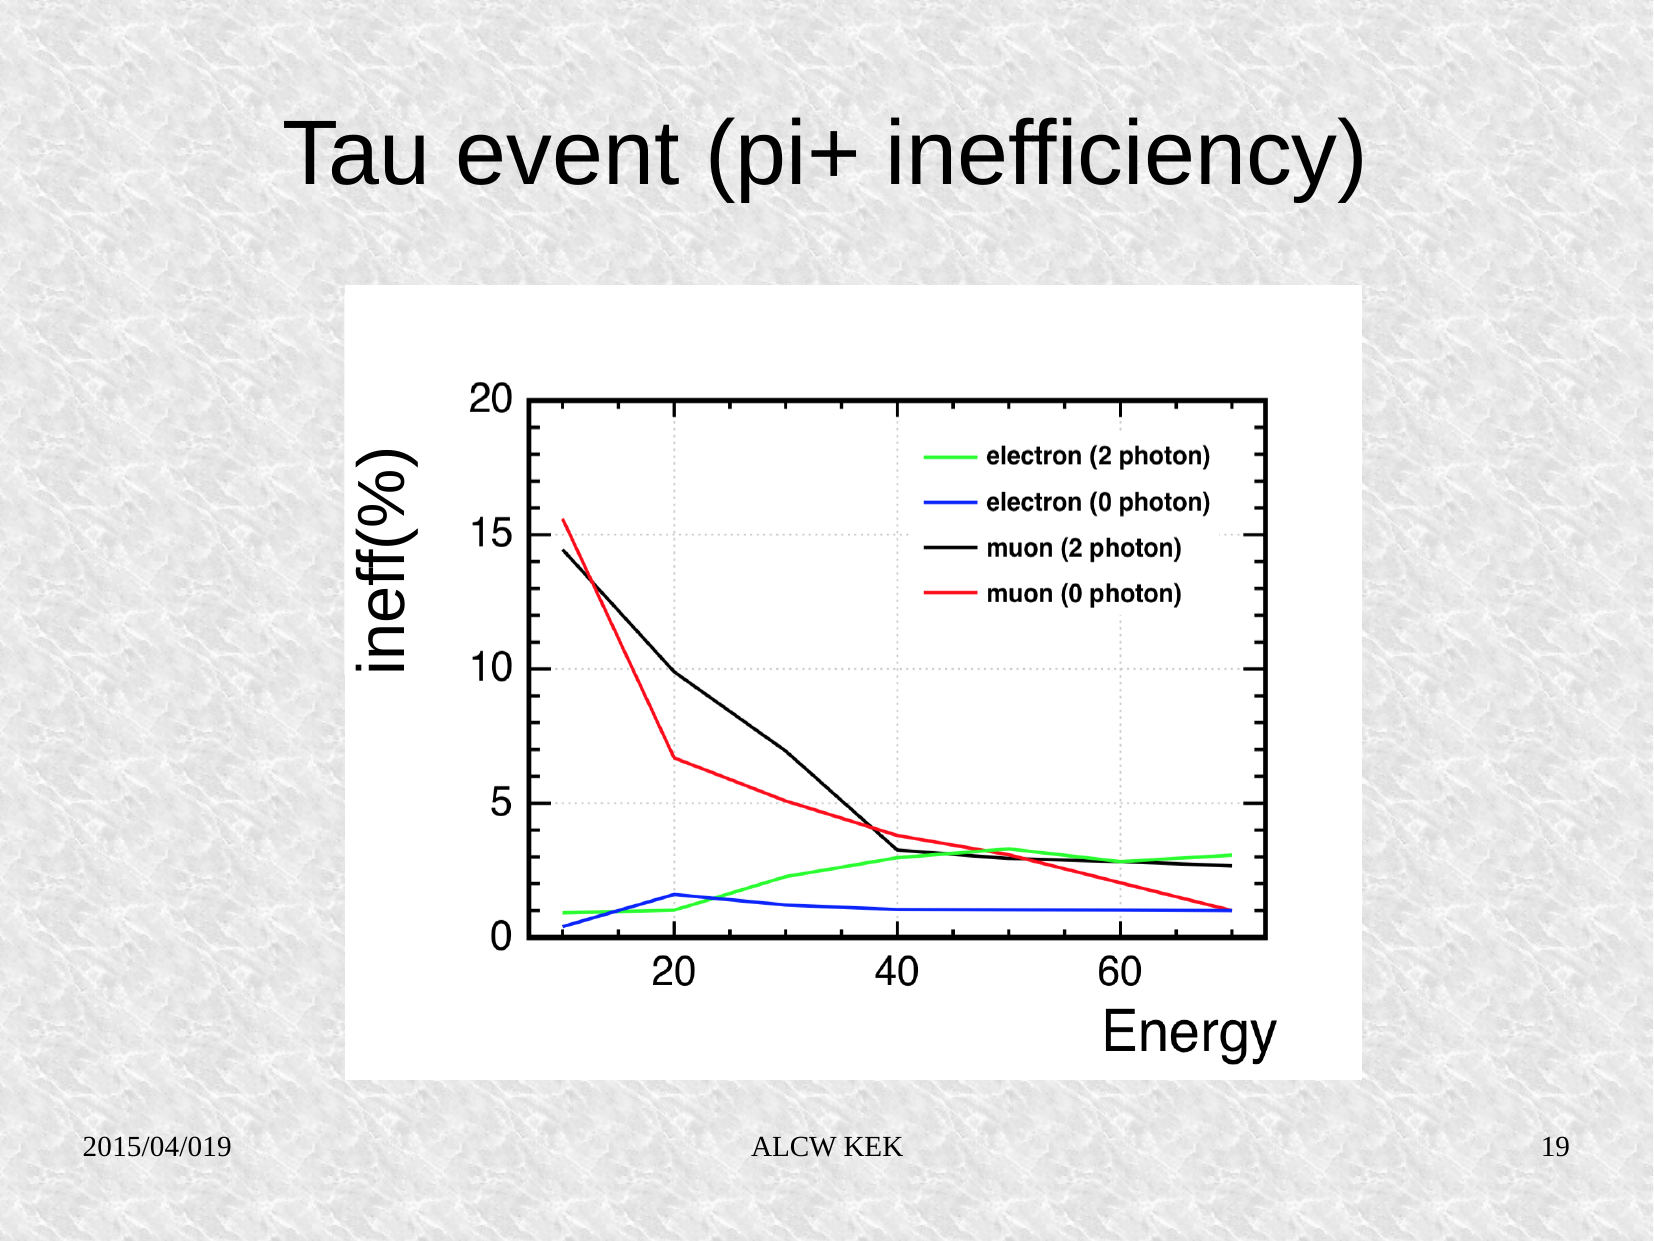

# Tau event (pi+ inefficiency)
ineff(%)
2015/04/019
ALCW KEK
19